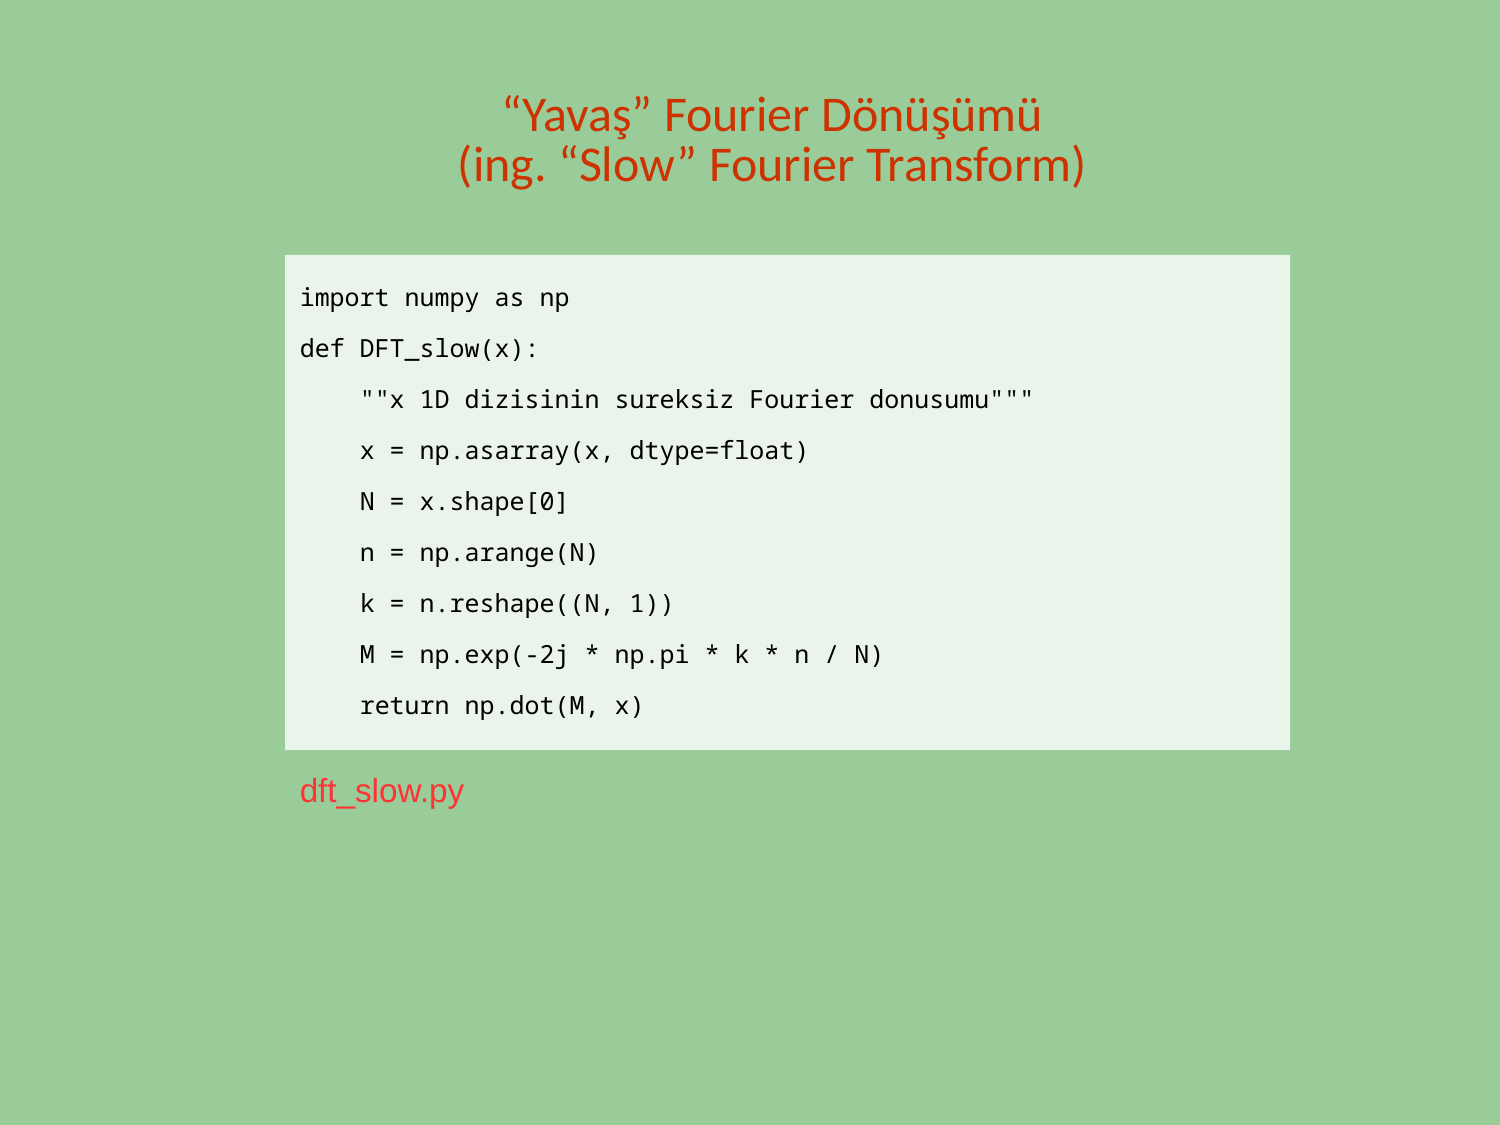

# “Yavaş” Fourier Dönüşümü (ing. “Slow” Fourier Transform)
import numpy as np
def DFT_slow(x):
 ""x 1D dizisinin sureksiz Fourier donusumu"""
 x = np.asarray(x, dtype=float)
 N = x.shape[0]
 n = np.arange(N)
 k = n.reshape((N, 1))
 M = np.exp(-2j * np.pi * k * n / N)
 return np.dot(M, x)
dft_slow.py